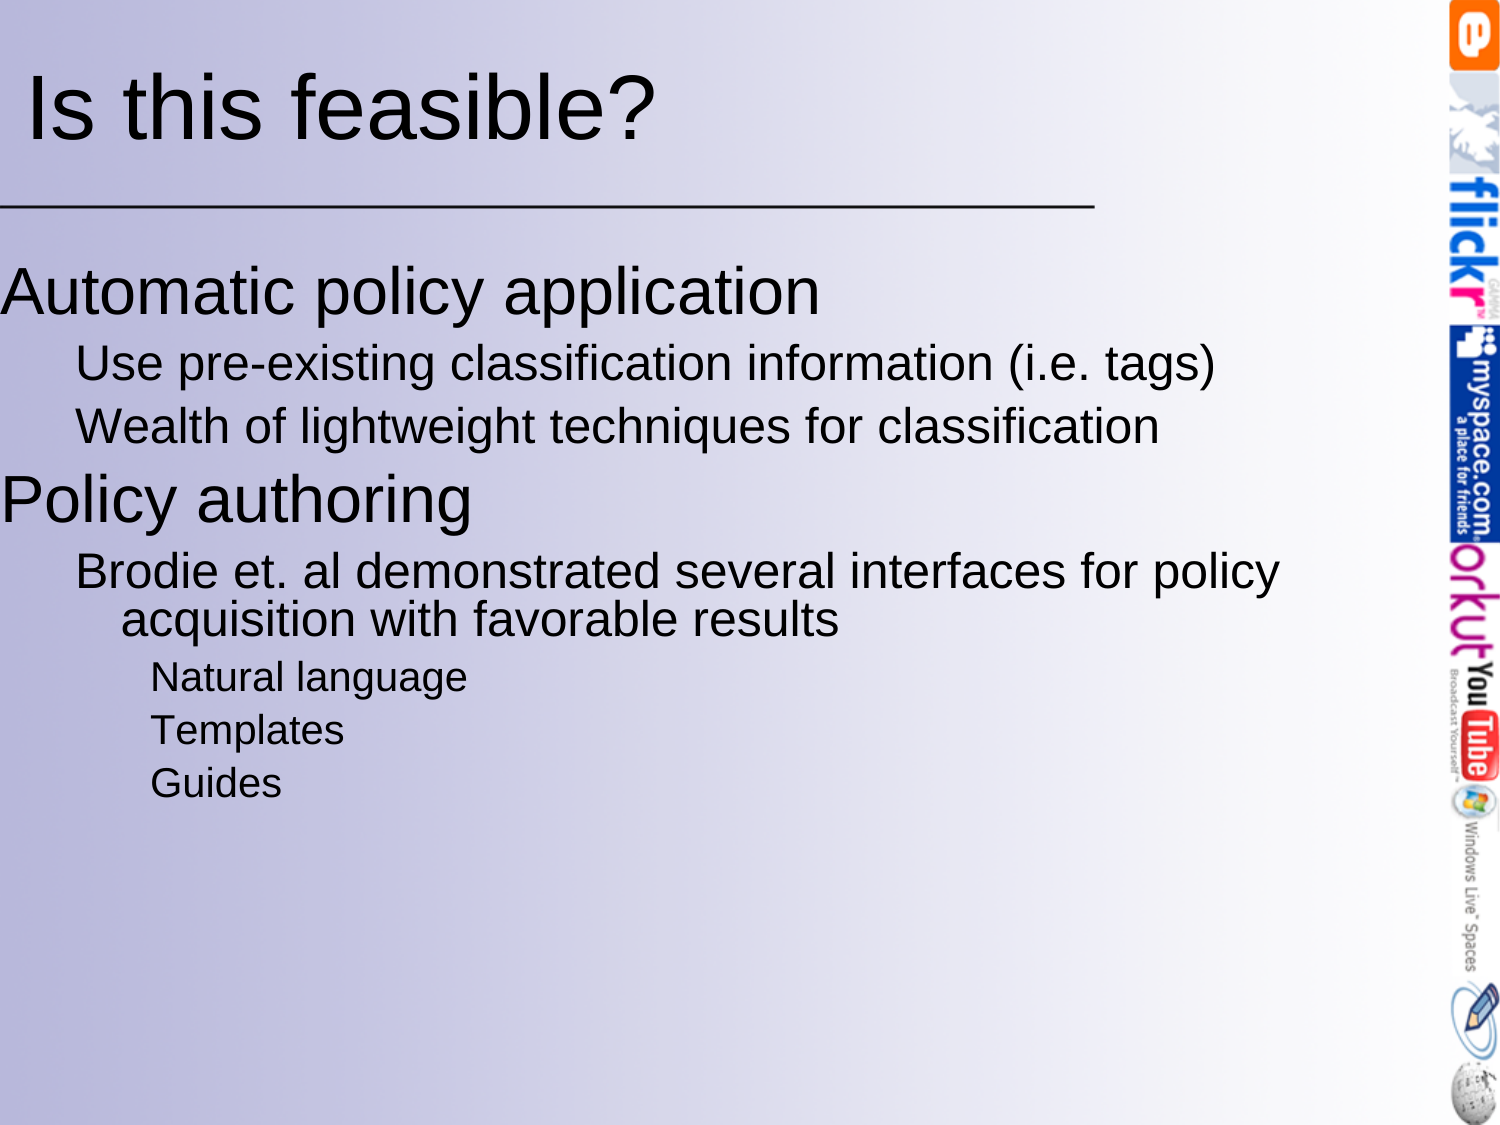

# Is this feasible?
Automatic policy application
Use pre-existing classification information (i.e. tags)‏
Wealth of lightweight techniques for classification
Policy authoring
Brodie et. al demonstrated several interfaces for policy acquisition with favorable results
Natural language
Templates
Guides